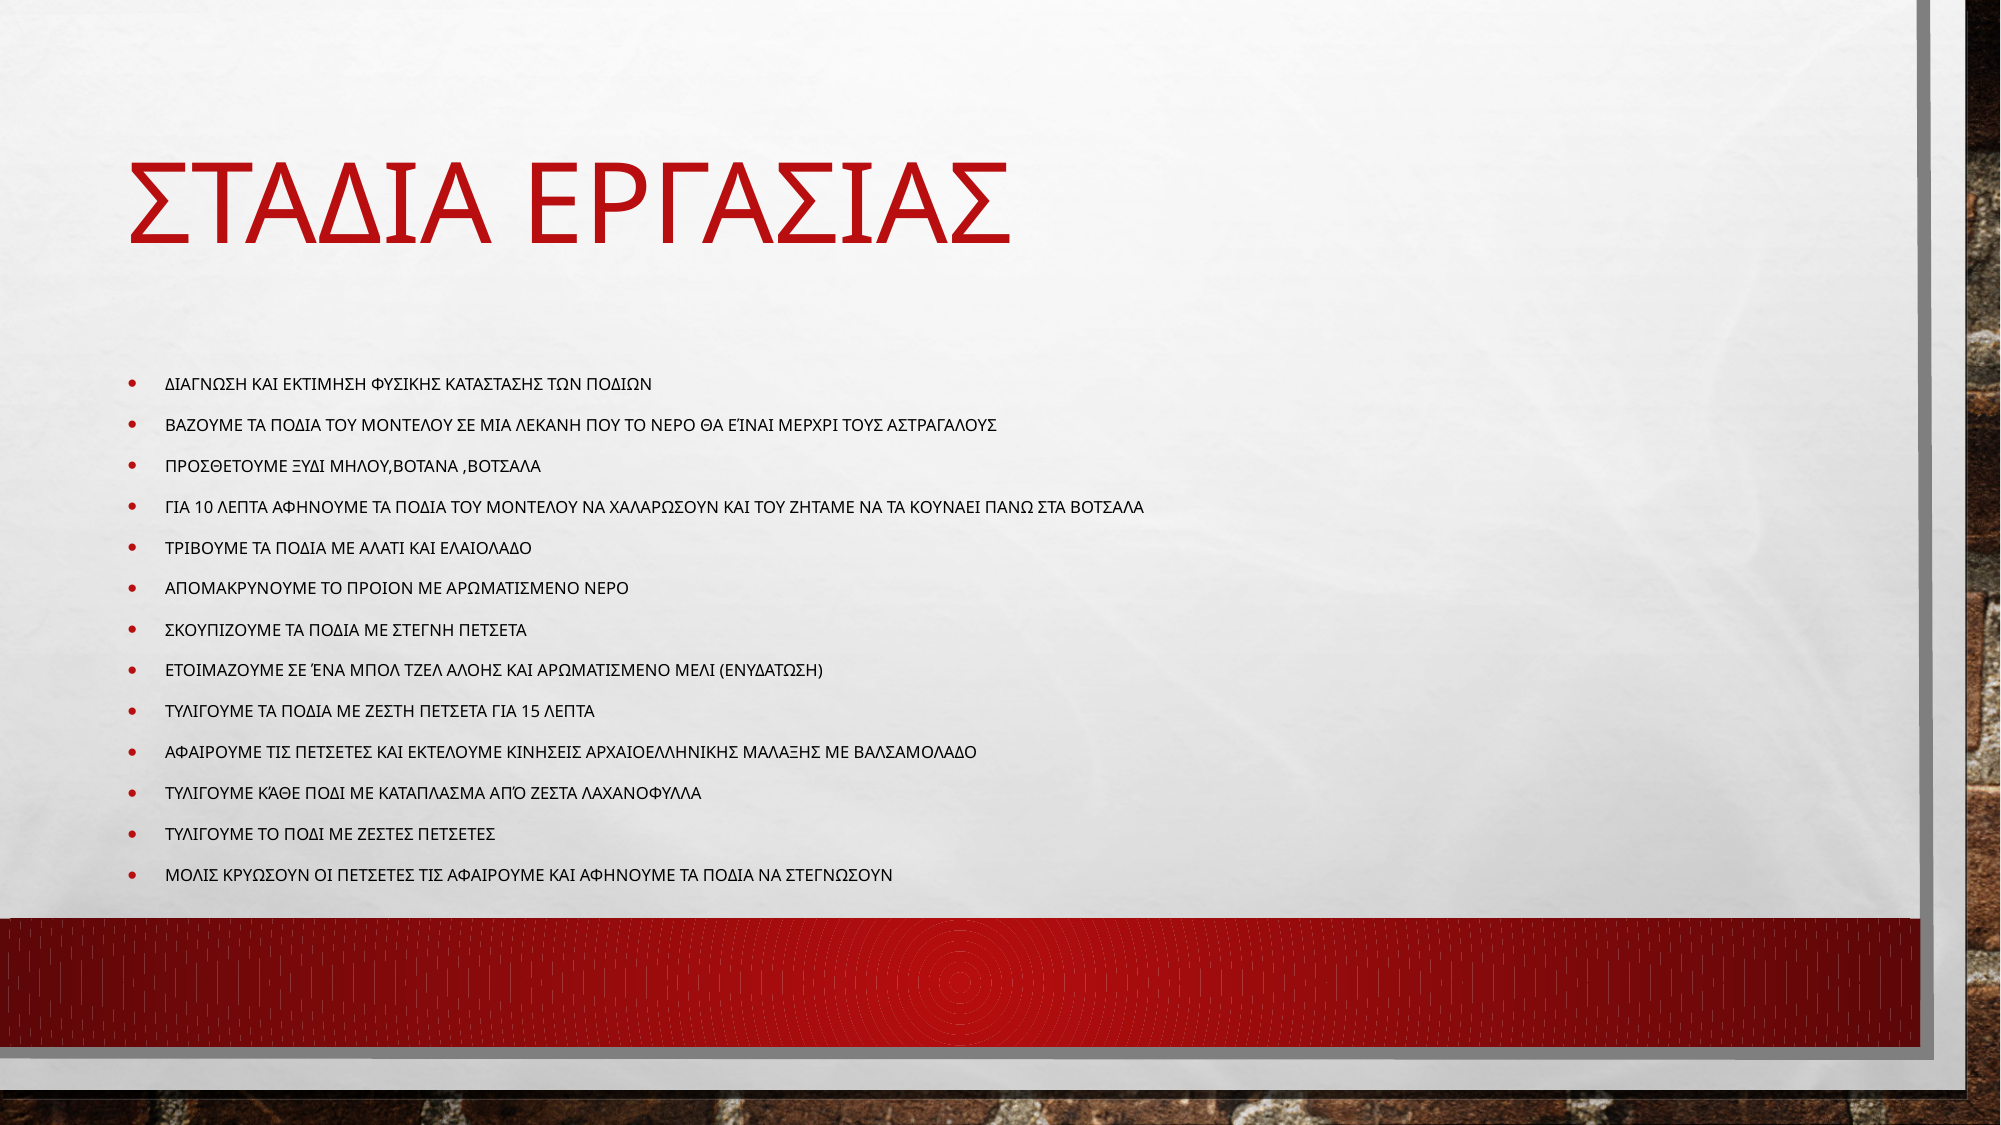

# Σταδια εργασιασ
Διαγνωση και εκτιμηση φυσικησ καταστασησ των ποδιων
Βαζουμε τα ποδια του μοντελου σε μια λεκανη που το νερο θα είναι μερχρι τους αστραγαλουσ
Προσθετουμε ξυδι μηλου,βοτανα ,βοτσαλα
Για 10 λεπτα αφηνουμε τα ποδια του μοντελου να χαλαρωσουν και του ζηταμε να τα κουναει πανω στα βοτσαλα
Τριβουμε τα ποδια με αλατι και ελαιολαδο
Απομακρυνουμε το προιον με αρωματισμενο νερο
Σκουπιζουμε τα ποδια με στεγνη πετσετα
Ετοιμαζουμε σε ένα μπολ τζελ αλοησ και αρωματισμενο μελι (ενυδατωση)
Τυλιγουμε τα ποδια με ζεστη πετσετα για 15 λεπτα
Αφαιρουμε τις πετσετεσ και εκτελουμε κινησεισ αρχαιοελληνικησ μαλαξησ με βαλσαμολαδο
Τυλιγουμε κάθε ποδι με καταπλασμα από ζεστα λαχανοφυλλα
Τυλιγουμε το ποδι με ζεστεσ πετσετεσ
Μολισ κρυωσουν οι πετσετεσ τις αφαιρουμε και αφηνουμε τα ποδια να στεγνωσουν